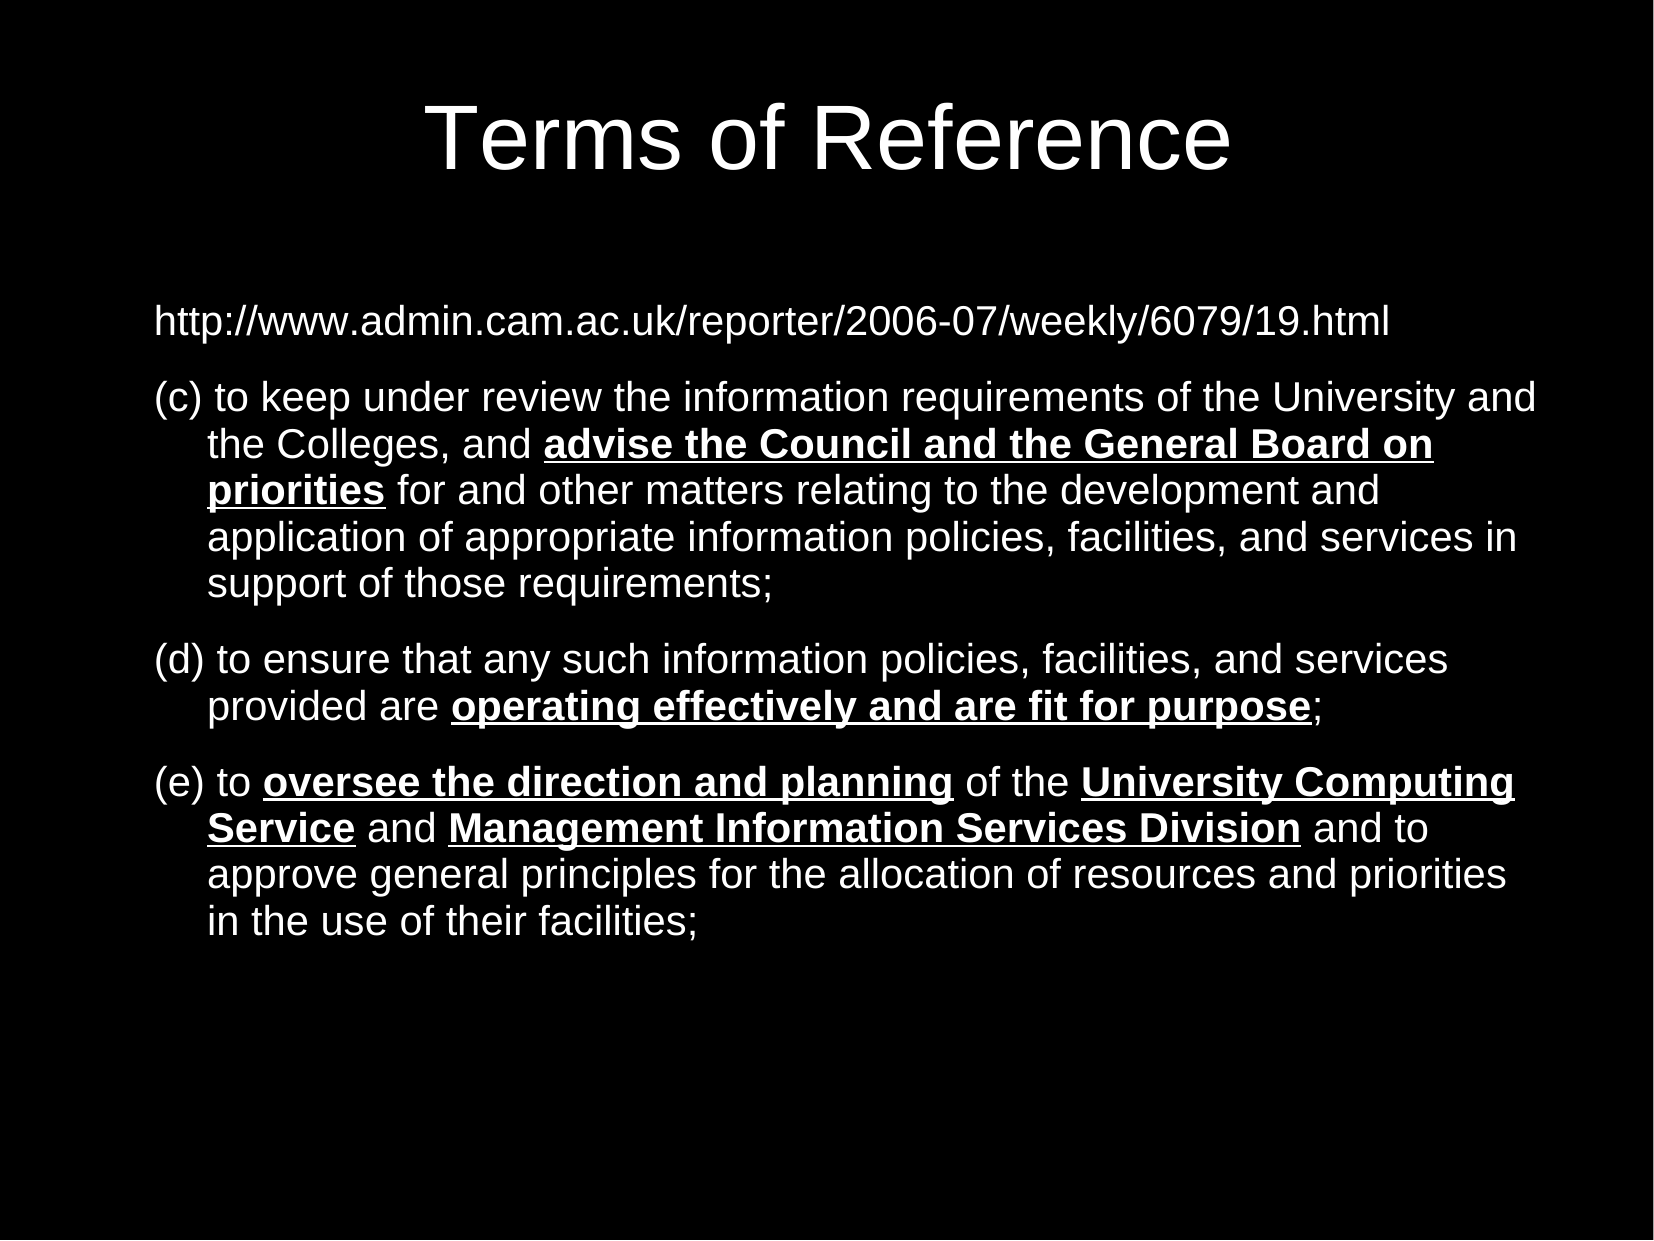

# Terms of Reference
http://www.admin.cam.ac.uk/reporter/2006-07/weekly/6079/19.html
(c) to keep under review the information requirements of the University and the Colleges, and advise the Council and the General Board on priorities for and other matters relating to the development and application of appropriate information policies, facilities, and services in support of those requirements;
(d) to ensure that any such information policies, facilities, and services provided are operating effectively and are fit for purpose;
(e) to oversee the direction and planning of the University Computing Service and Management Information Services Division and to approve general principles for the allocation of resources and priorities in the use of their facilities;